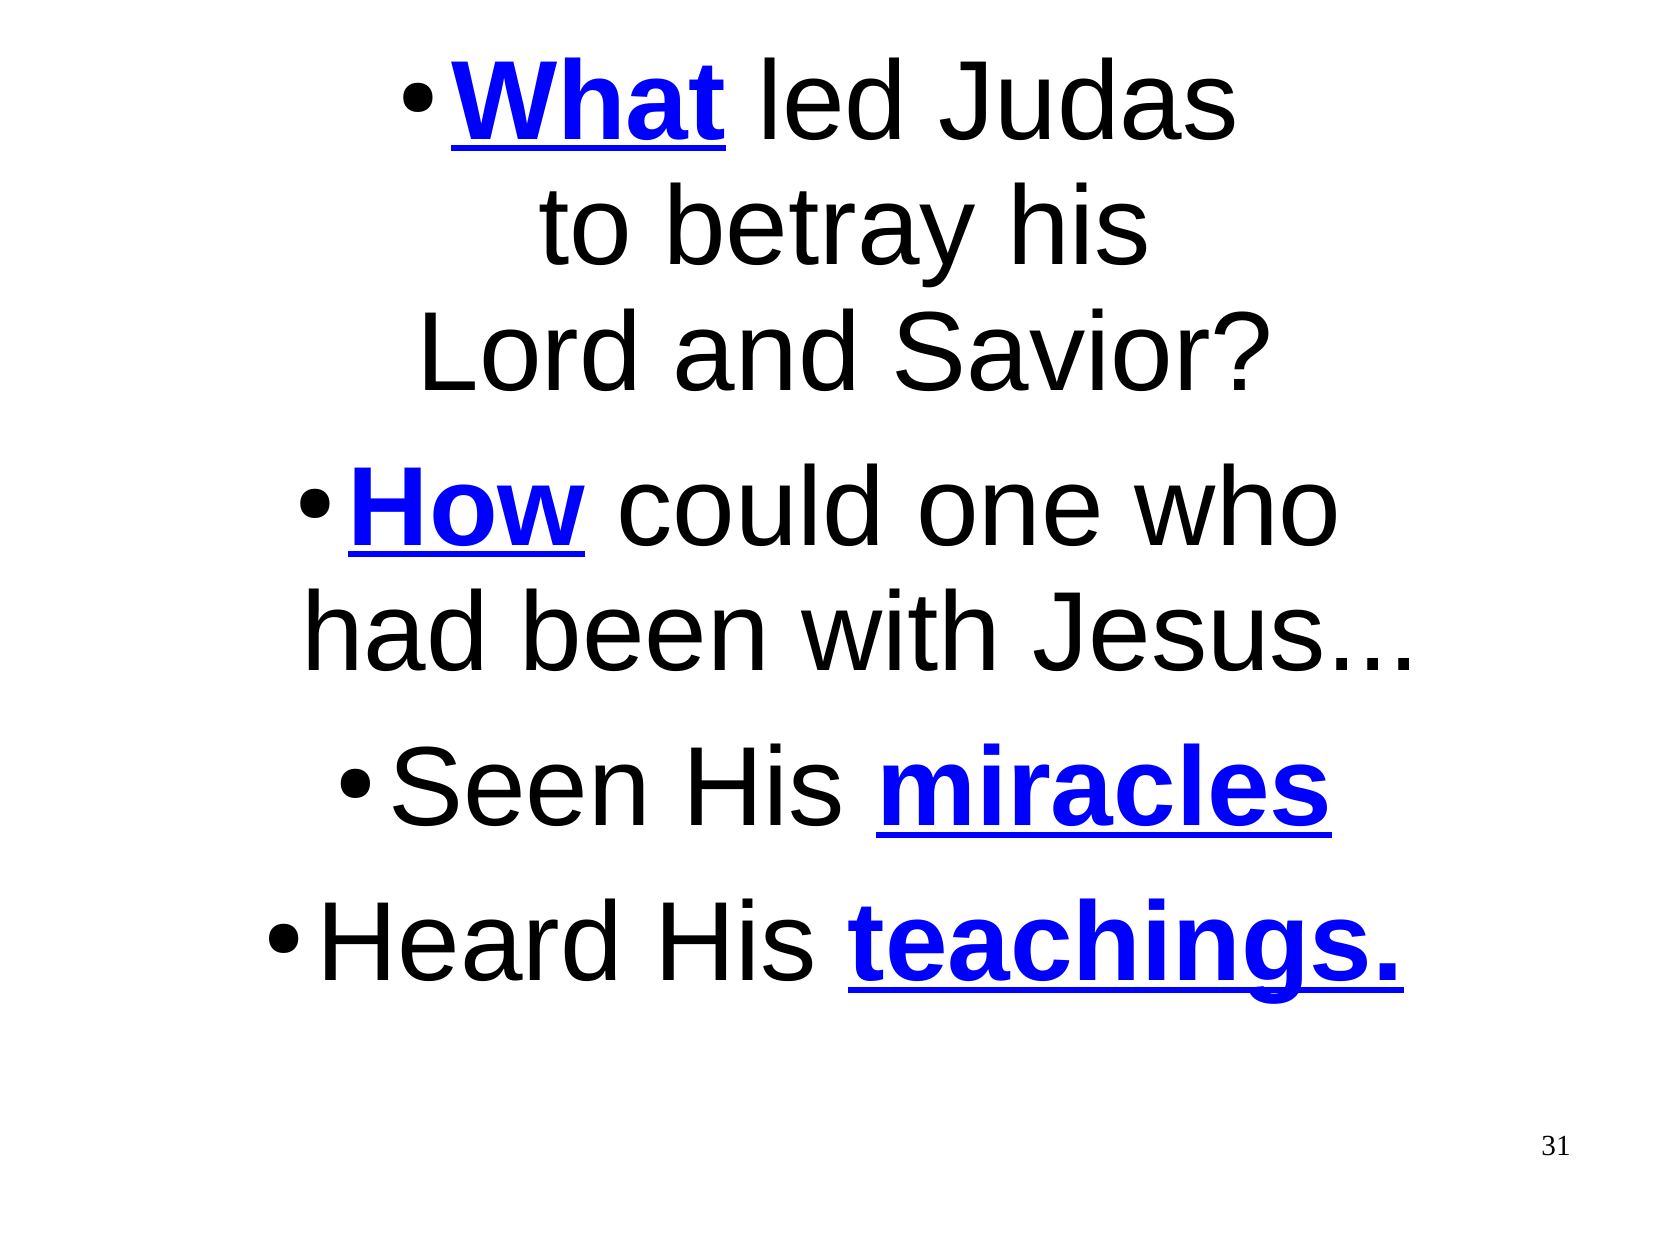

# What led Judas to betray his Lord and Savior?
How could one who
had been with Jesus...
Seen His miracles
Heard His teachings.
31